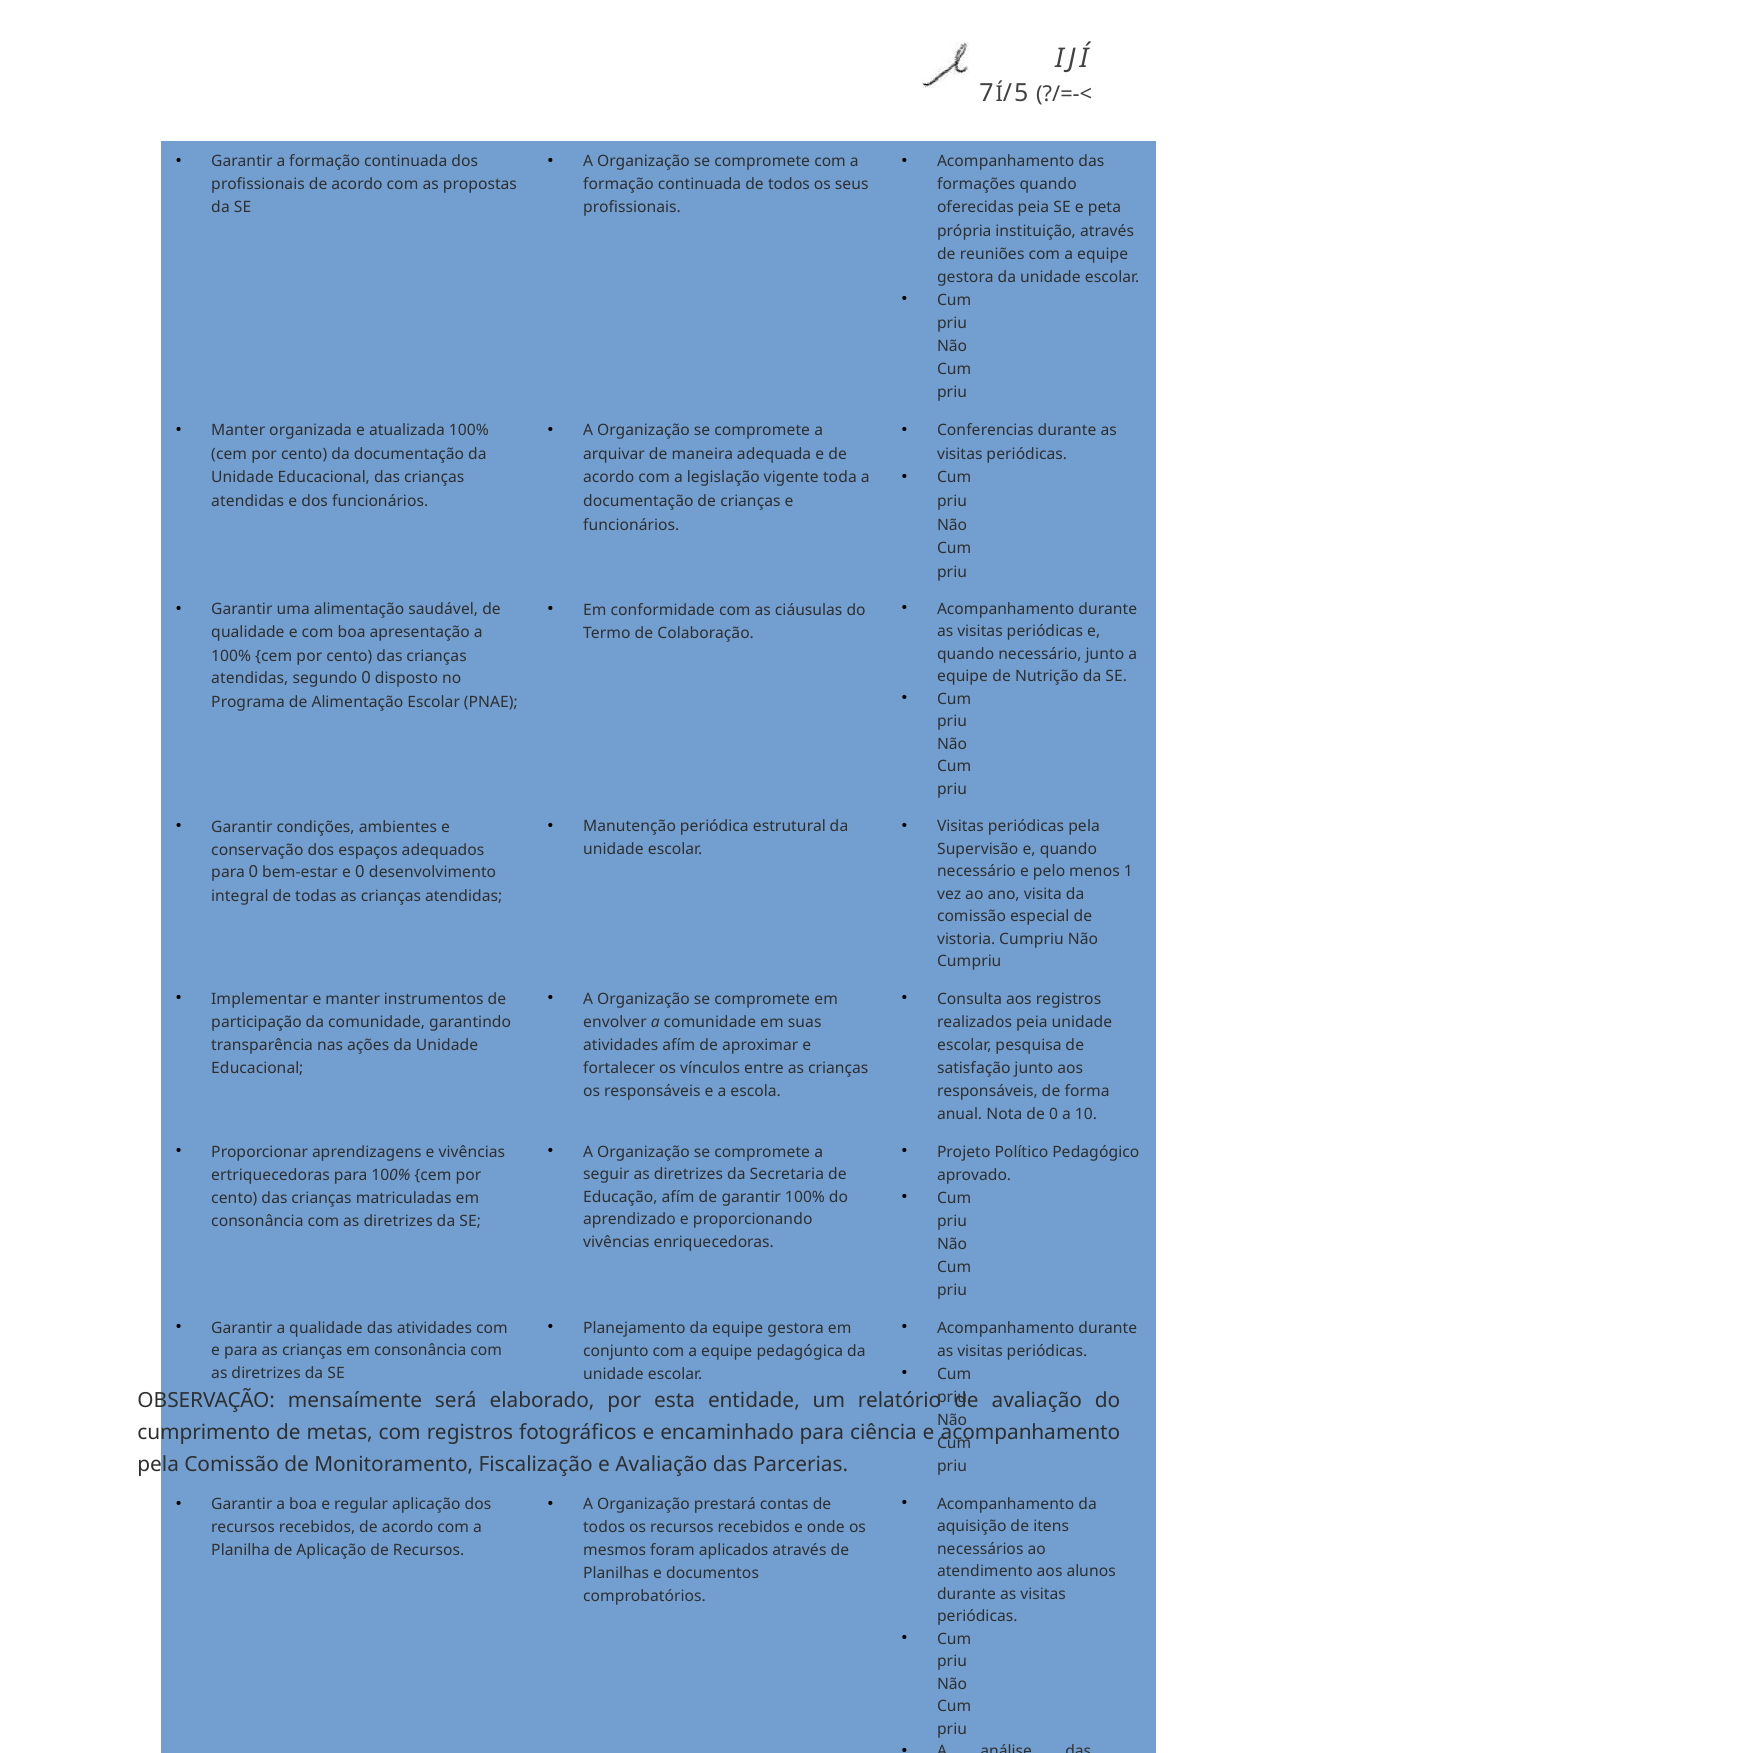

IJÍ
7Í/5 (?/=-<
| Garantir a formação continuada dos profissionais de acordo com as propostas da SE | A Organização se compromete com a formação continuada de todos os seus profissionais. | Acompanhamento das formações quando oferecidas peia SE e peta própria instituição, através de reuniões com a equipe gestora da unidade escolar. Cumpriu Não Cumpriu |
| --- | --- | --- |
| Manter organizada e atualizada 100% (cem por cento) da documentação da Unidade Educacional, das crianças atendidas e dos funcionários. | A Organização se compromete a arquivar de maneira adequada e de acordo com a legislação vigente toda a documentação de crianças e funcionários. | Conferencias durante as visitas periódicas. Cumpriu Não Cumpriu |
| Garantir uma alimentação saudável, de qualidade e com boa apresentação a 100% {cem por cento) das crianças atendidas, segundo 0 disposto no Programa de Alimentação Escolar (PNAE); | Em conformidade com as ciáusulas do Termo de Colaboração. | Acompanhamento durante as visitas periódicas e, quando necessário, junto a equipe de Nutrição da SE. Cumpriu Não Cumpriu |
| Garantir condições, ambientes e conservação dos espaços adequados para 0 bem-estar e 0 desenvolvimento integral de todas as crianças atendidas; | Manutenção periódica estrutural da unidade escolar. | Visitas periódicas pela Supervisão e, quando necessário e pelo menos 1 vez ao ano, visita da comissão especial de vistoria. Cumpriu Não Cumpriu |
| Implementar e manter instrumentos de participação da comunidade, garantindo transparência nas ações da Unidade Educacional; | A Organização se compromete em envolver a comunidade em suas atividades afím de aproximar e fortalecer os vínculos entre as crianças os responsáveis e a escola. | Consulta aos registros realizados peia unidade escolar, pesquisa de satisfação junto aos responsáveis, de forma anual. Nota de 0 a 10. |
| Proporcionar aprendizagens e vivências ertriquecedoras para 100% {cem por cento) das crianças matriculadas em consonância com as diretrizes da SE; | A Organização se compromete a seguir as diretrizes da Secretaria de Educação, afím de garantir 100% do aprendizado e proporcionando vivências enriquecedoras. | Projeto Político Pedagógico aprovado. Cumpriu Não Cumpriu |
| Garantir a qualidade das atividades com e para as crianças em consonância com as diretrizes da SE | Planejamento da equipe gestora em conjunto com a equipe pedagógica da unidade escolar. | Acompanhamento durante as visitas periódicas. Cumpriu Não Cumpriu |
| Garantir a boa e regular aplicação dos recursos recebidos, de acordo com a Planilha de Aplicação de Recursos. | A Organização prestará contas de todos os recursos recebidos e onde os mesmos foram aplicados através de Planilhas e documentos comprobatórios. | Acompanhamento da aquisição de itens necessários ao atendimento aos alunos durante as visitas periódicas. Cumpriu Não Cumpriu A análise das planühas será realizada através da Divisão Técnica de Prestação de Contas, |
OBSERVAÇÃO: mensaímente será elaborado, por esta entidade, um relatório de avaliação do cumprimento de metas, com registros fotográficos e encaminhado para ciência e acompanhamento pela Comissão de Monitoramento, Fiscalização e Avaliação das Parcerias.